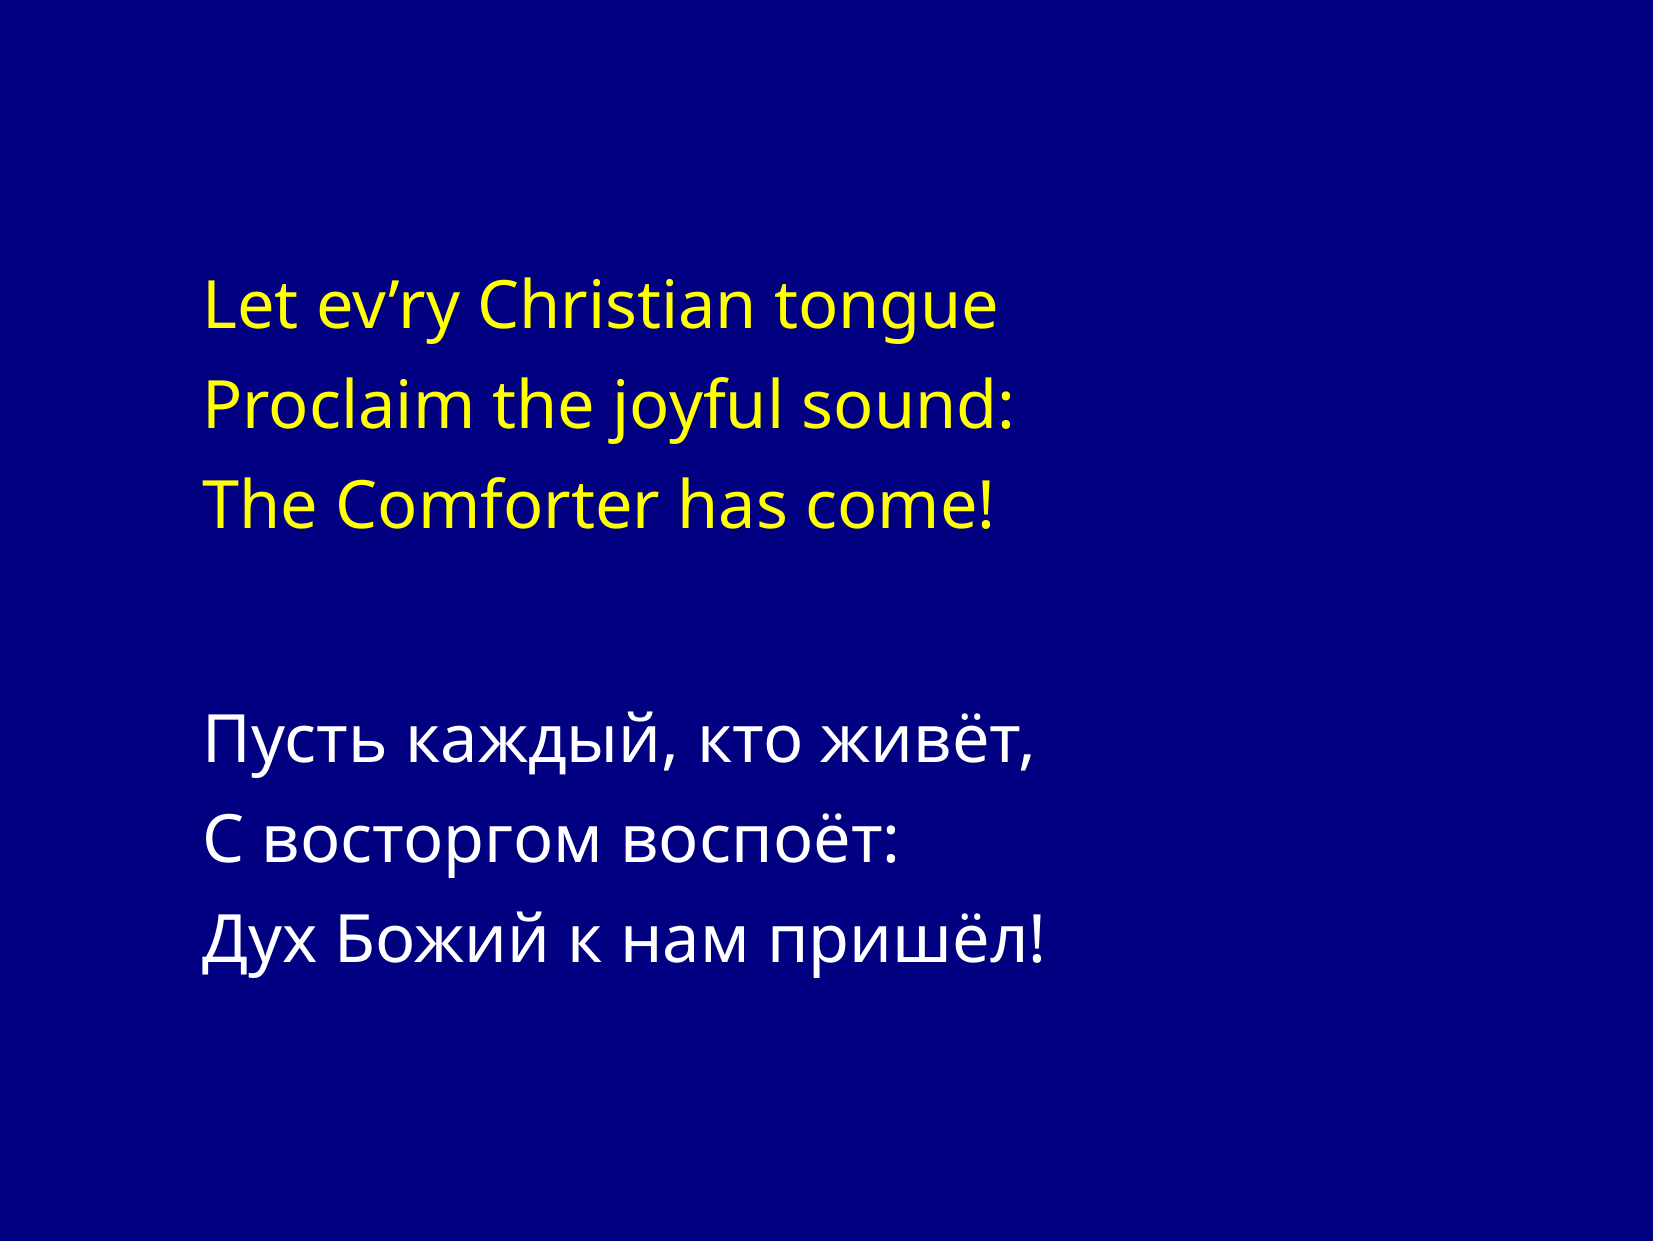

Let ev’ry Christian tongue
	Proclaim the joyful sound:
	The Comforter has come!
	Пусть каждый, кто живёт,
	С восторгом воспоёт:
	Дух Божий к нам пришёл!